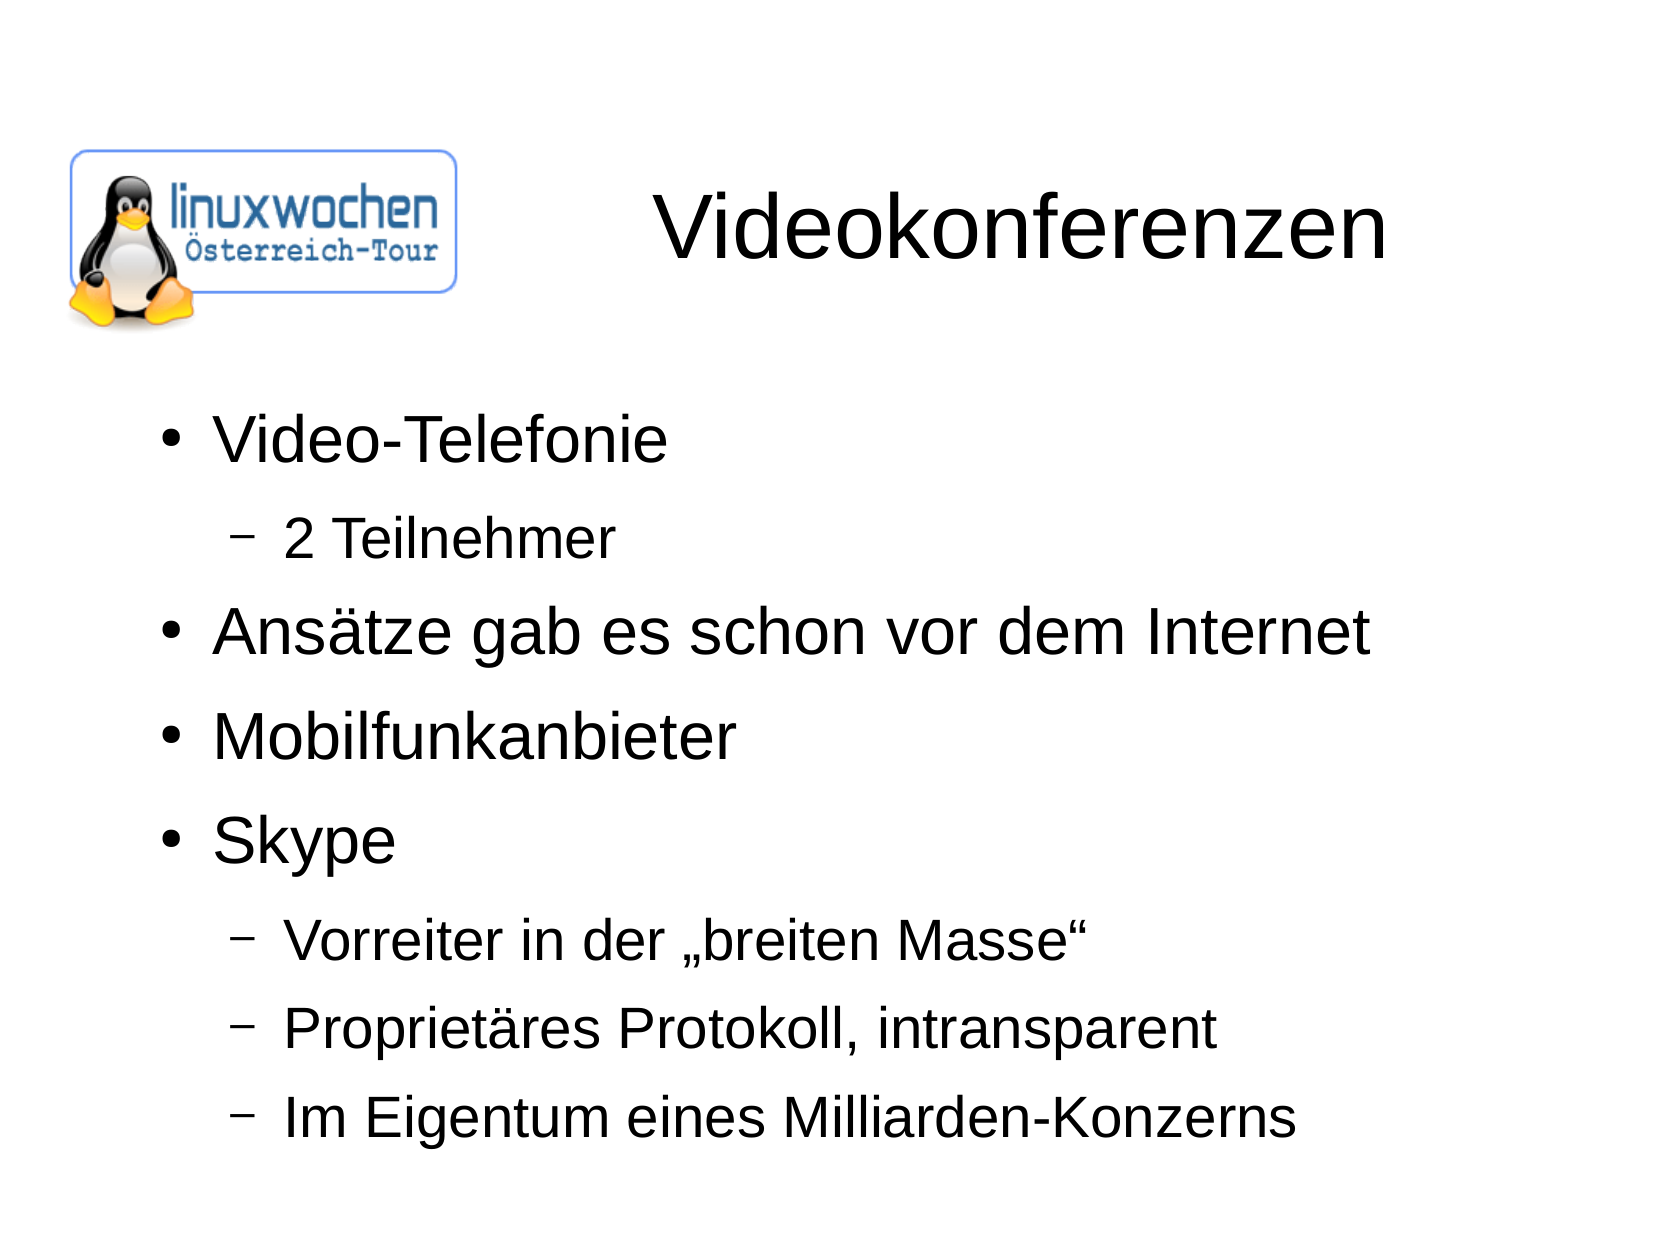

# Videokonferenzen
Video-Telefonie
2 Teilnehmer
Ansätze gab es schon vor dem Internet
Mobilfunkanbieter
Skype
Vorreiter in der „breiten Masse“
Proprietäres Protokoll, intransparent
Im Eigentum eines Milliarden-Konzerns